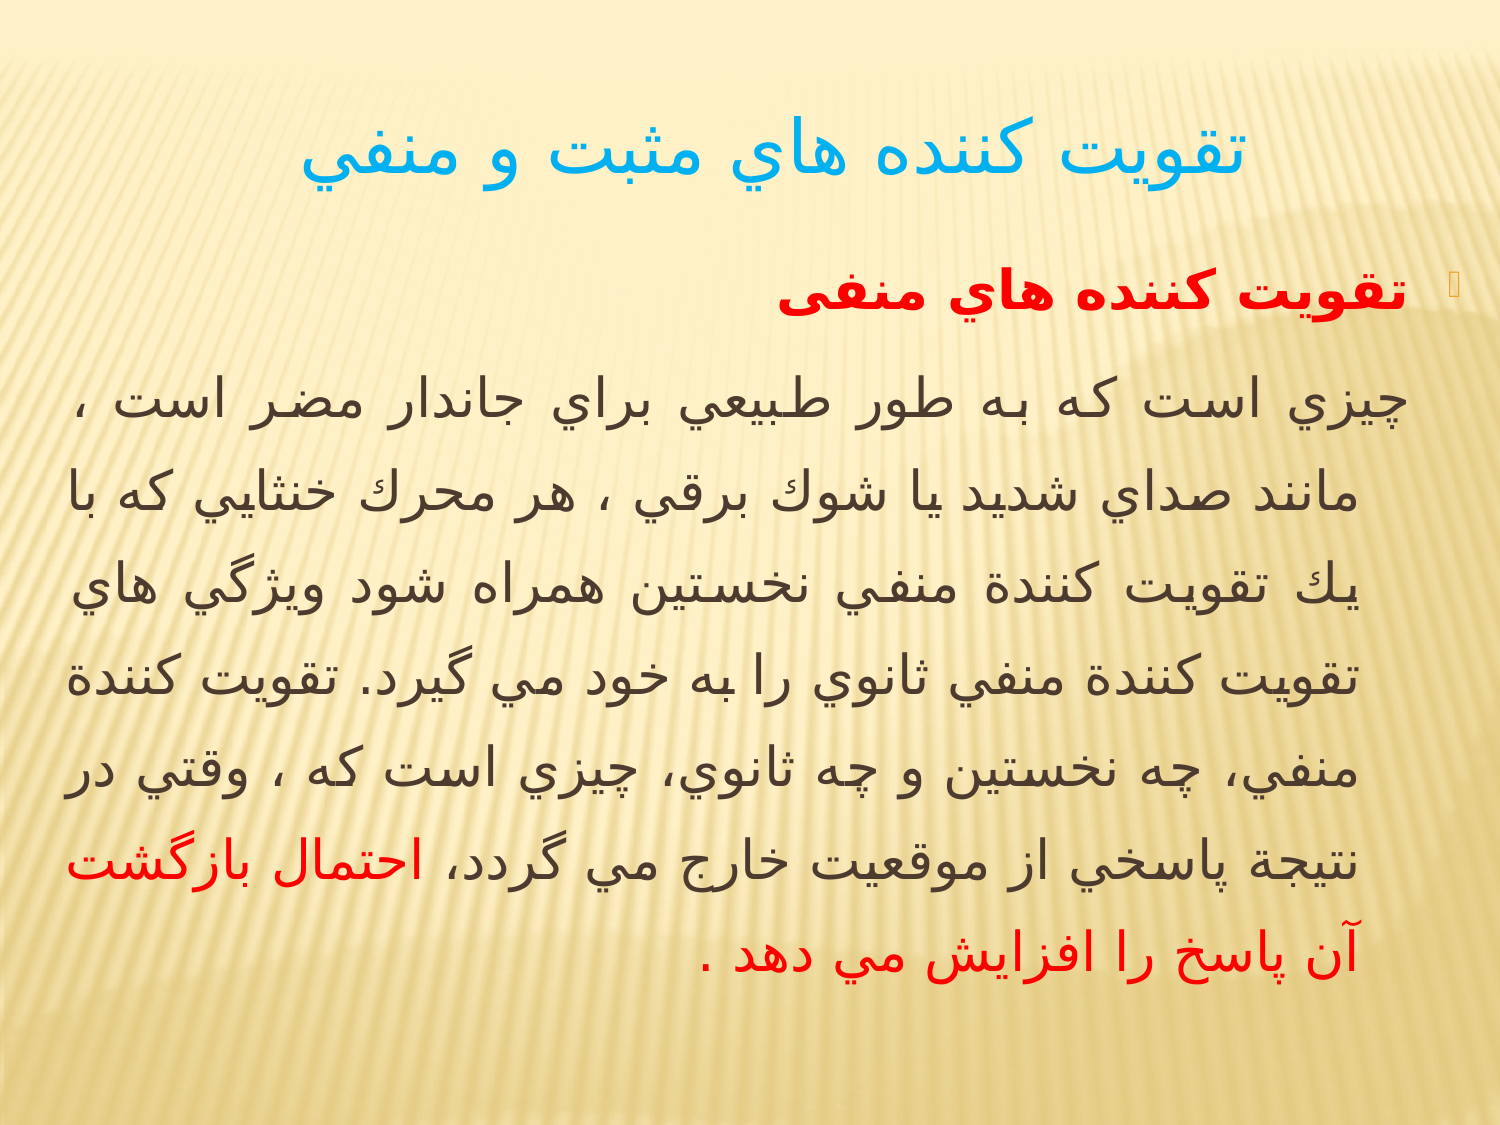

# تقويت كننده هاي مثبت و منفي
تقويت كننده هاي منفی
چيزي است كه به طور طبيعي براي جاندار مضر است ، مانند صداي شديد يا شوك برقي ، هر محرك خنثايي كه با يك تقويت كنندة منفي نخستين همراه شود ويژگي هاي تقويت كنندة منفي ثانوي را به خود مي گيرد. تقويت كنندة منفي، چه نخستين و چه ثانوي، چيزي است كه ، وقتي در نتيجة پاسخي از موقعيت خارج مي گردد، احتمال بازگشت آن پاسخ را افزايش مي دهد .